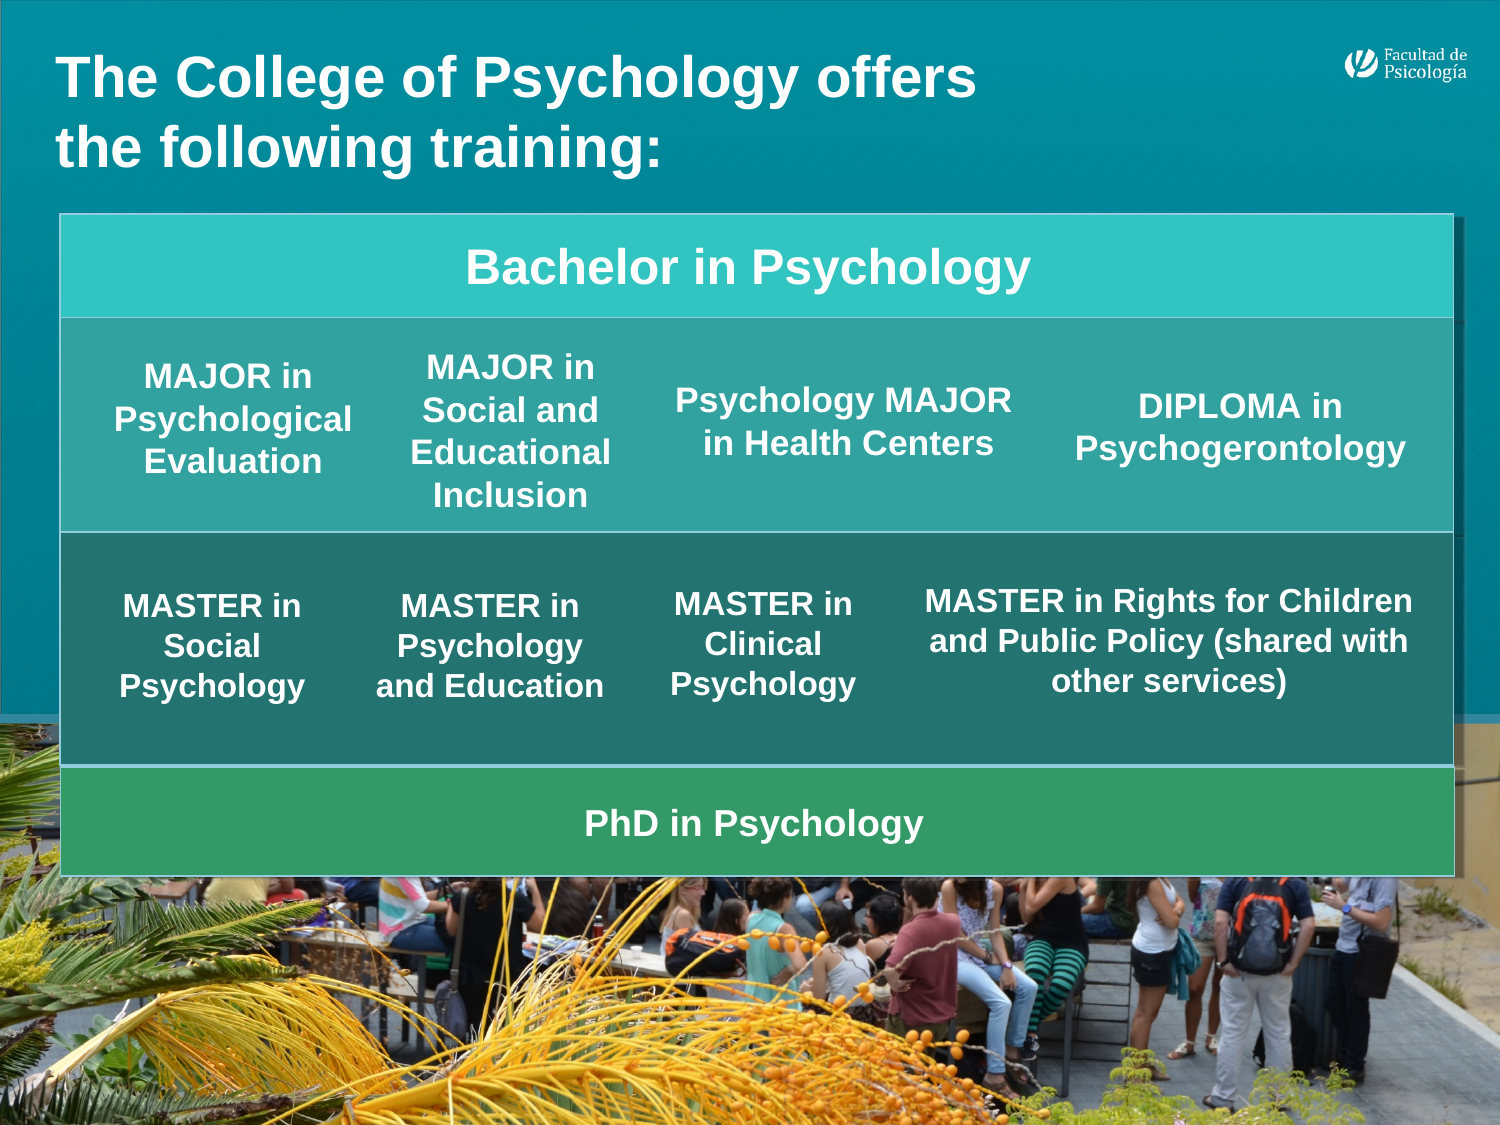

The College of Psychology offers the following training:
Bachelor in Psychology
MAJOR in
Social and Educational Inclusion
MAJOR in
Psychological Evaluation
Psychology MAJOR
in Health Centers
DIPLOMA in Psychogerontology
MASTER in Rights for Children and Public Policy (shared with other services)
MASTER in Clinical Psychology
MASTER in Social Psychology
MASTER in Psychology and Education
PhD in Psychology